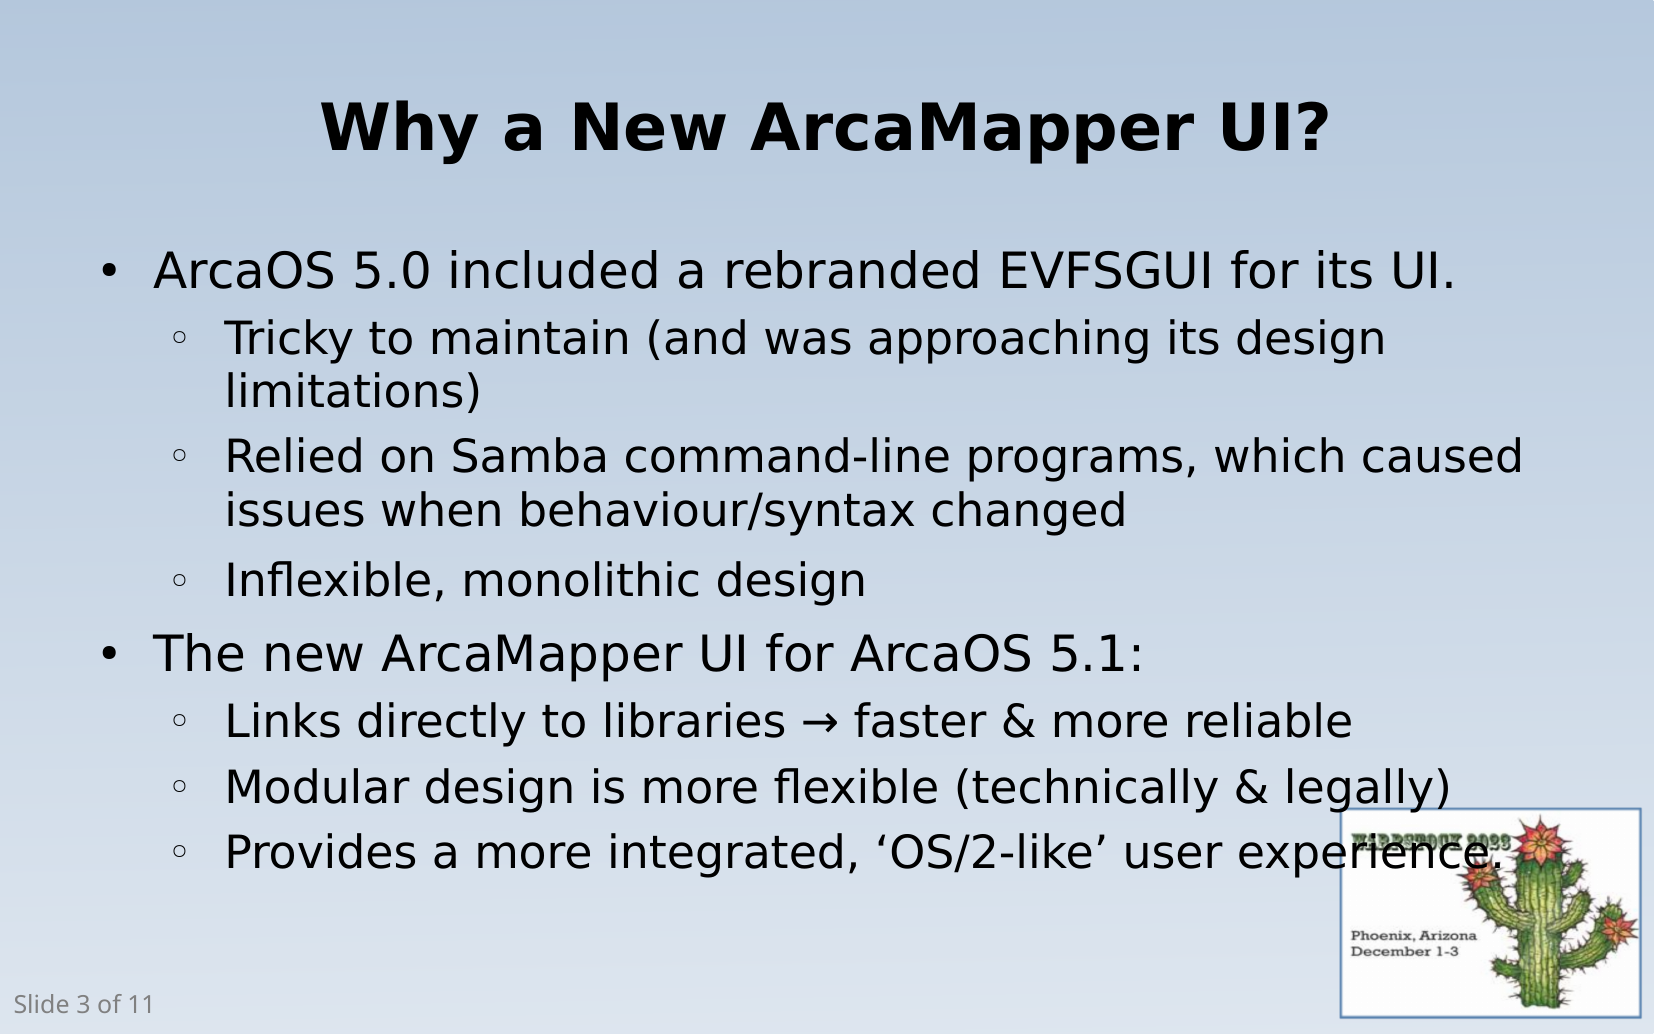

# Why a New ArcaMapper UI?
ArcaOS 5.0 included a rebranded EVFSGUI for its UI.
Tricky to maintain (and was approaching its design limitations)
Relied on Samba command-line programs, which caused issues when behaviour/syntax changed
Inflexible, monolithic design
The new ArcaMapper UI for ArcaOS 5.1:
Links directly to libraries → faster & more reliable
Modular design is more flexible (technically & legally)
Provides a more integrated, ‘OS/2-like’ user experience.
Slide of <count>